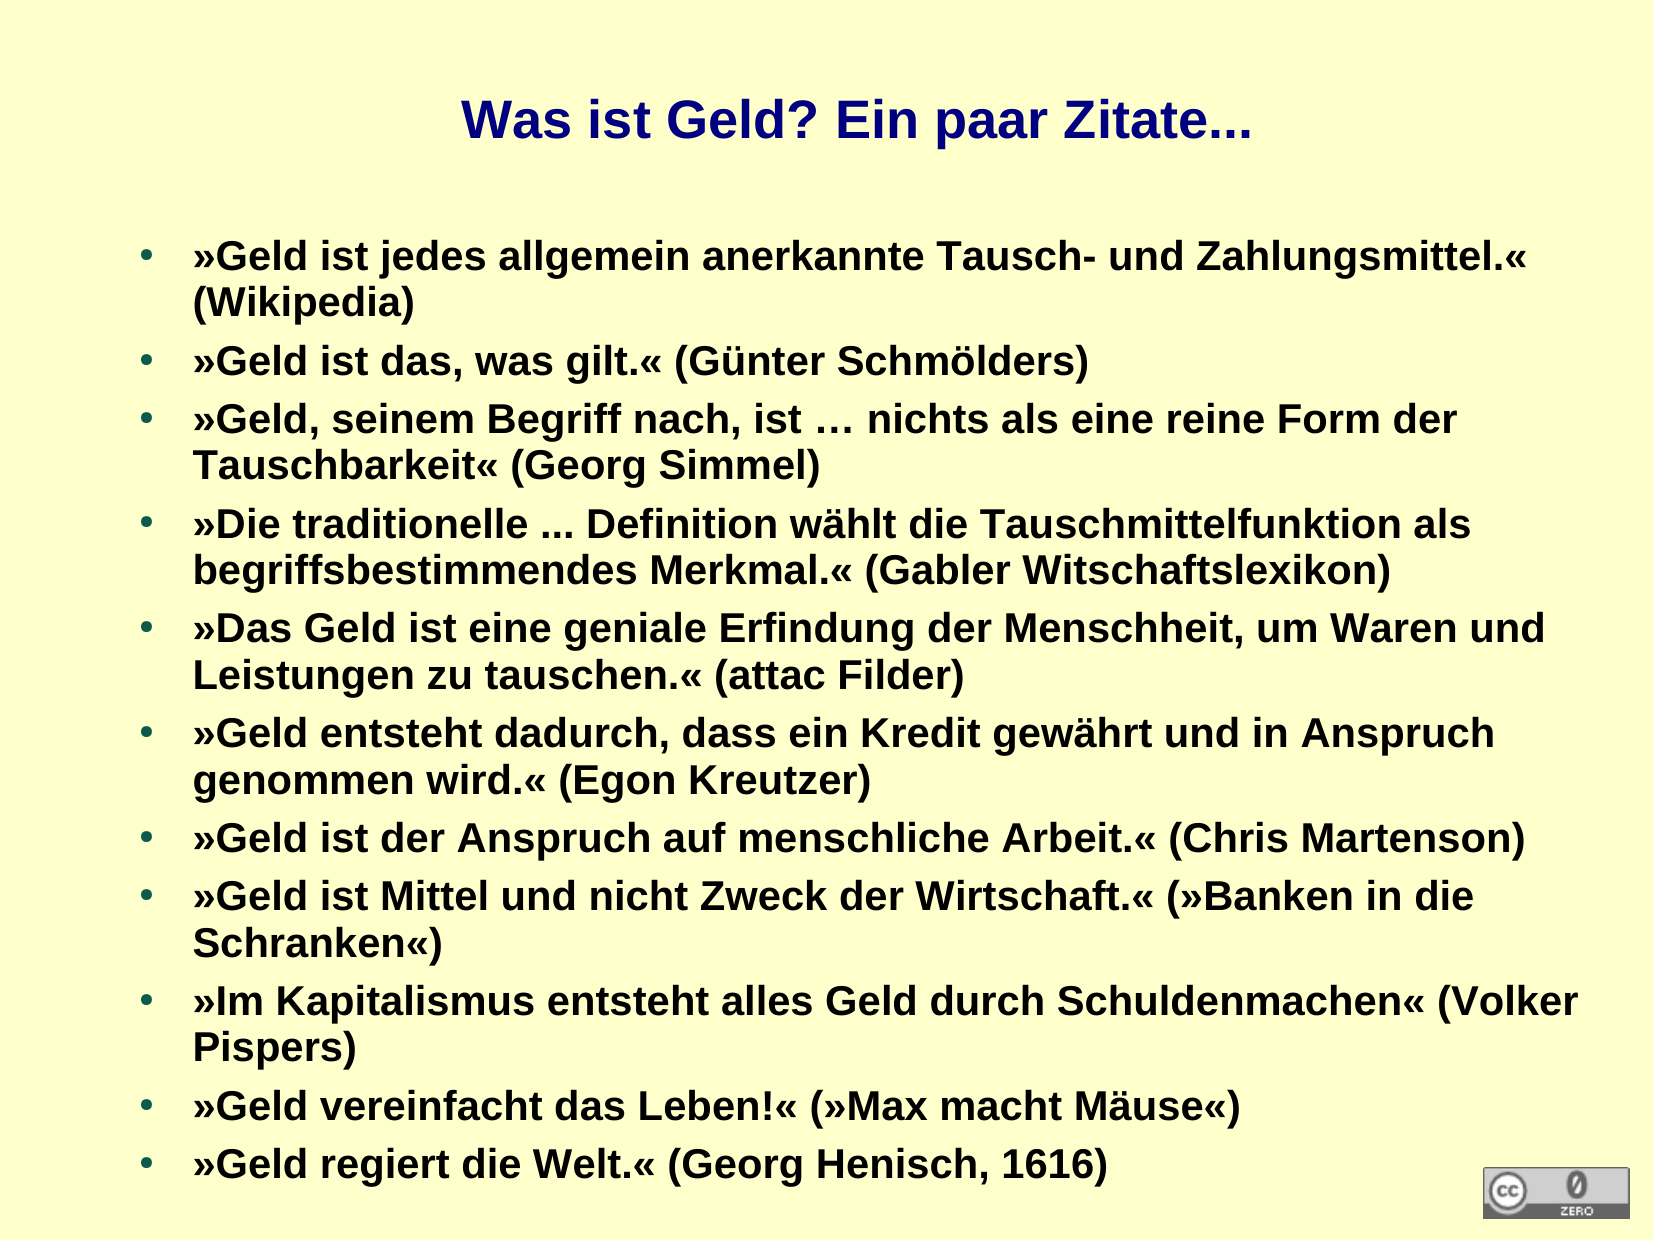

# Was ist Geld? Ein paar Zitate...
»Geld ist jedes allgemein anerkannte Tausch- und Zahlungsmittel.« (Wikipedia)
»Geld ist das, was gilt.« (Günter Schmölders)
»Geld, seinem Begriff nach, ist … nichts als eine reine Form der Tauschbarkeit« (Georg Simmel)
»Die traditionelle ... Definition wählt die Tauschmittelfunktion als begriffsbestimmendes Merkmal.« (Gabler Witschaftslexikon)
»Das Geld ist eine geniale Erfindung der Menschheit, um Waren und Leistungen zu tauschen.« (attac Filder)
»Geld entsteht dadurch, dass ein Kredit gewährt und in Anspruch genommen wird.« (Egon Kreutzer)
»Geld ist der Anspruch auf menschliche Arbeit.« (Chris Martenson)
»Geld ist Mittel und nicht Zweck der Wirtschaft.« (»Banken in die Schranken«)
»Im Kapitalismus entsteht alles Geld durch Schuldenmachen« (Volker Pispers)
»Geld vereinfacht das Leben!« (»Max macht Mäuse«)
»Geld regiert die Welt.« (Georg Henisch, 1616)